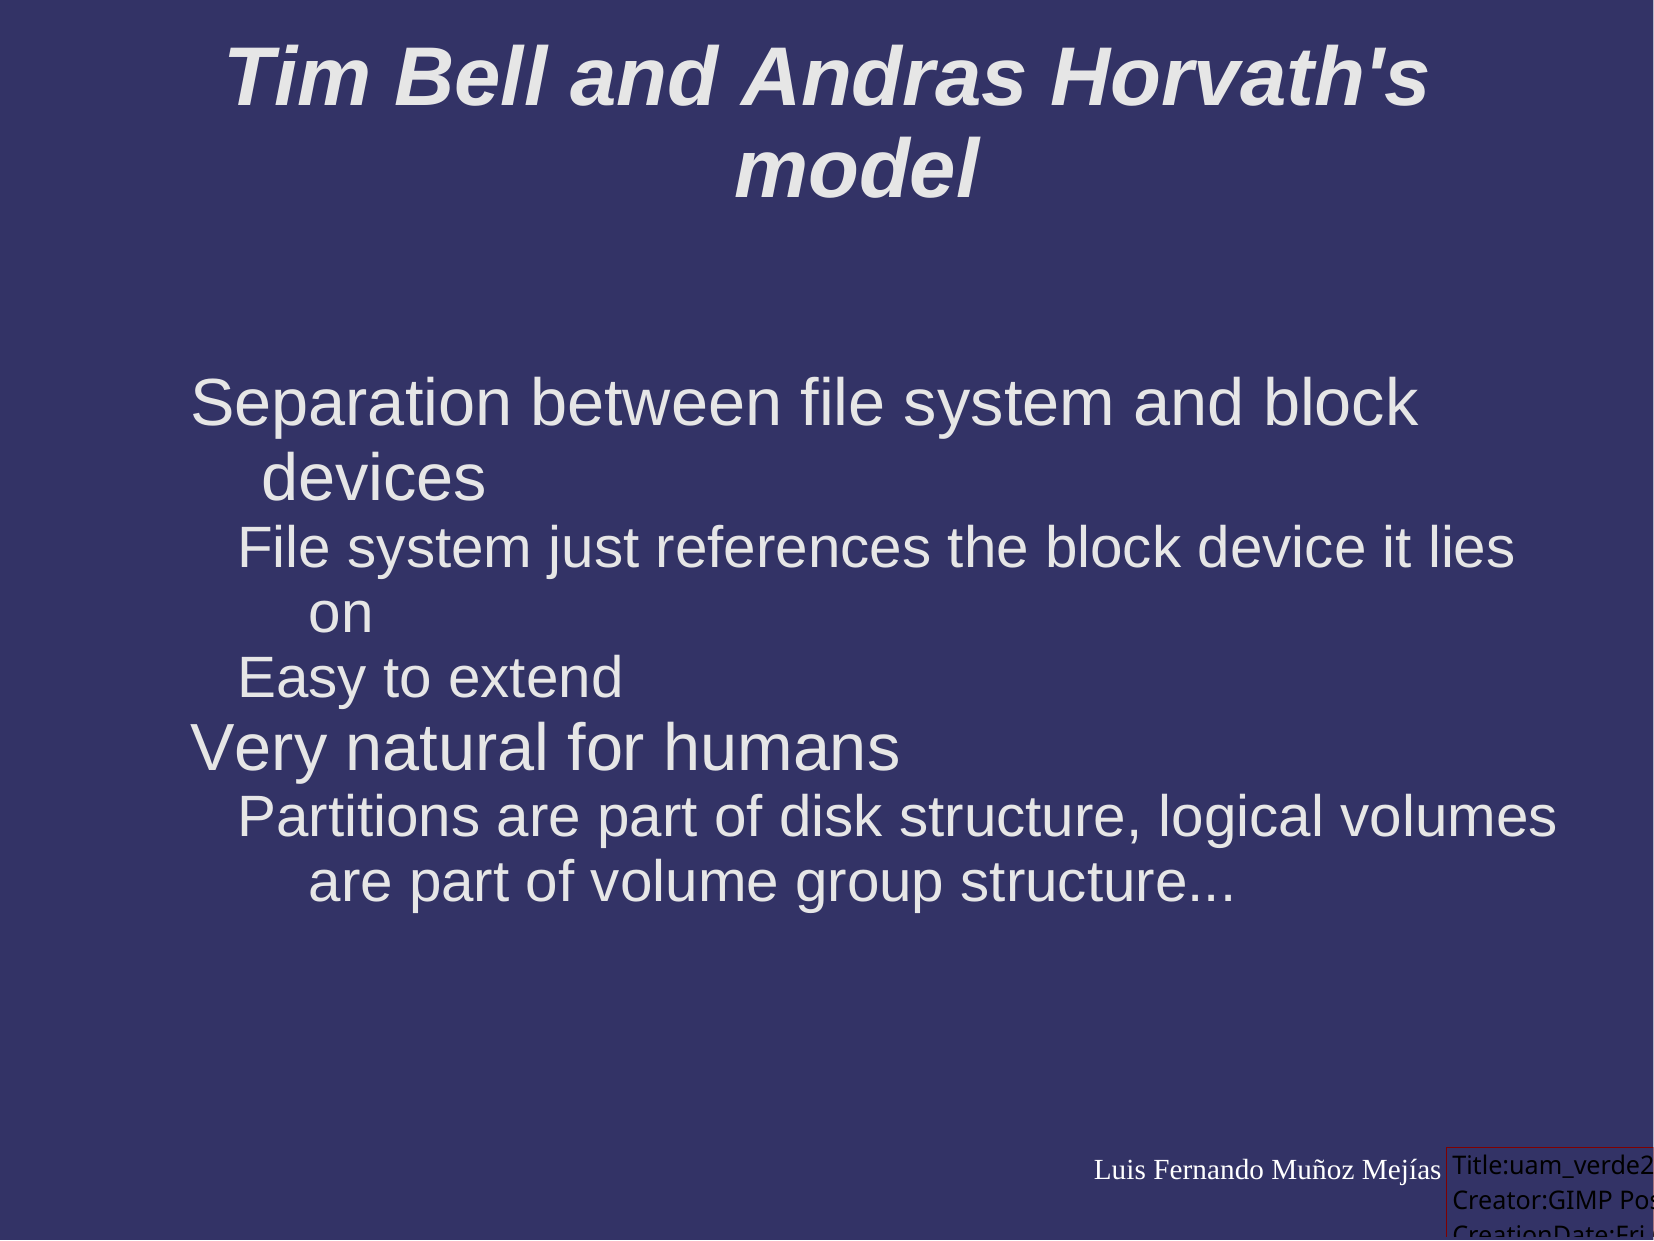

# Tim Bell and Andras Horvath's model
Separation between file system and block devices
File system just references the block device it lies on
Easy to extend
Very natural for humans
Partitions are part of disk structure, logical volumes are part of volume group structure...
Luis Fernando Muñoz Mejías